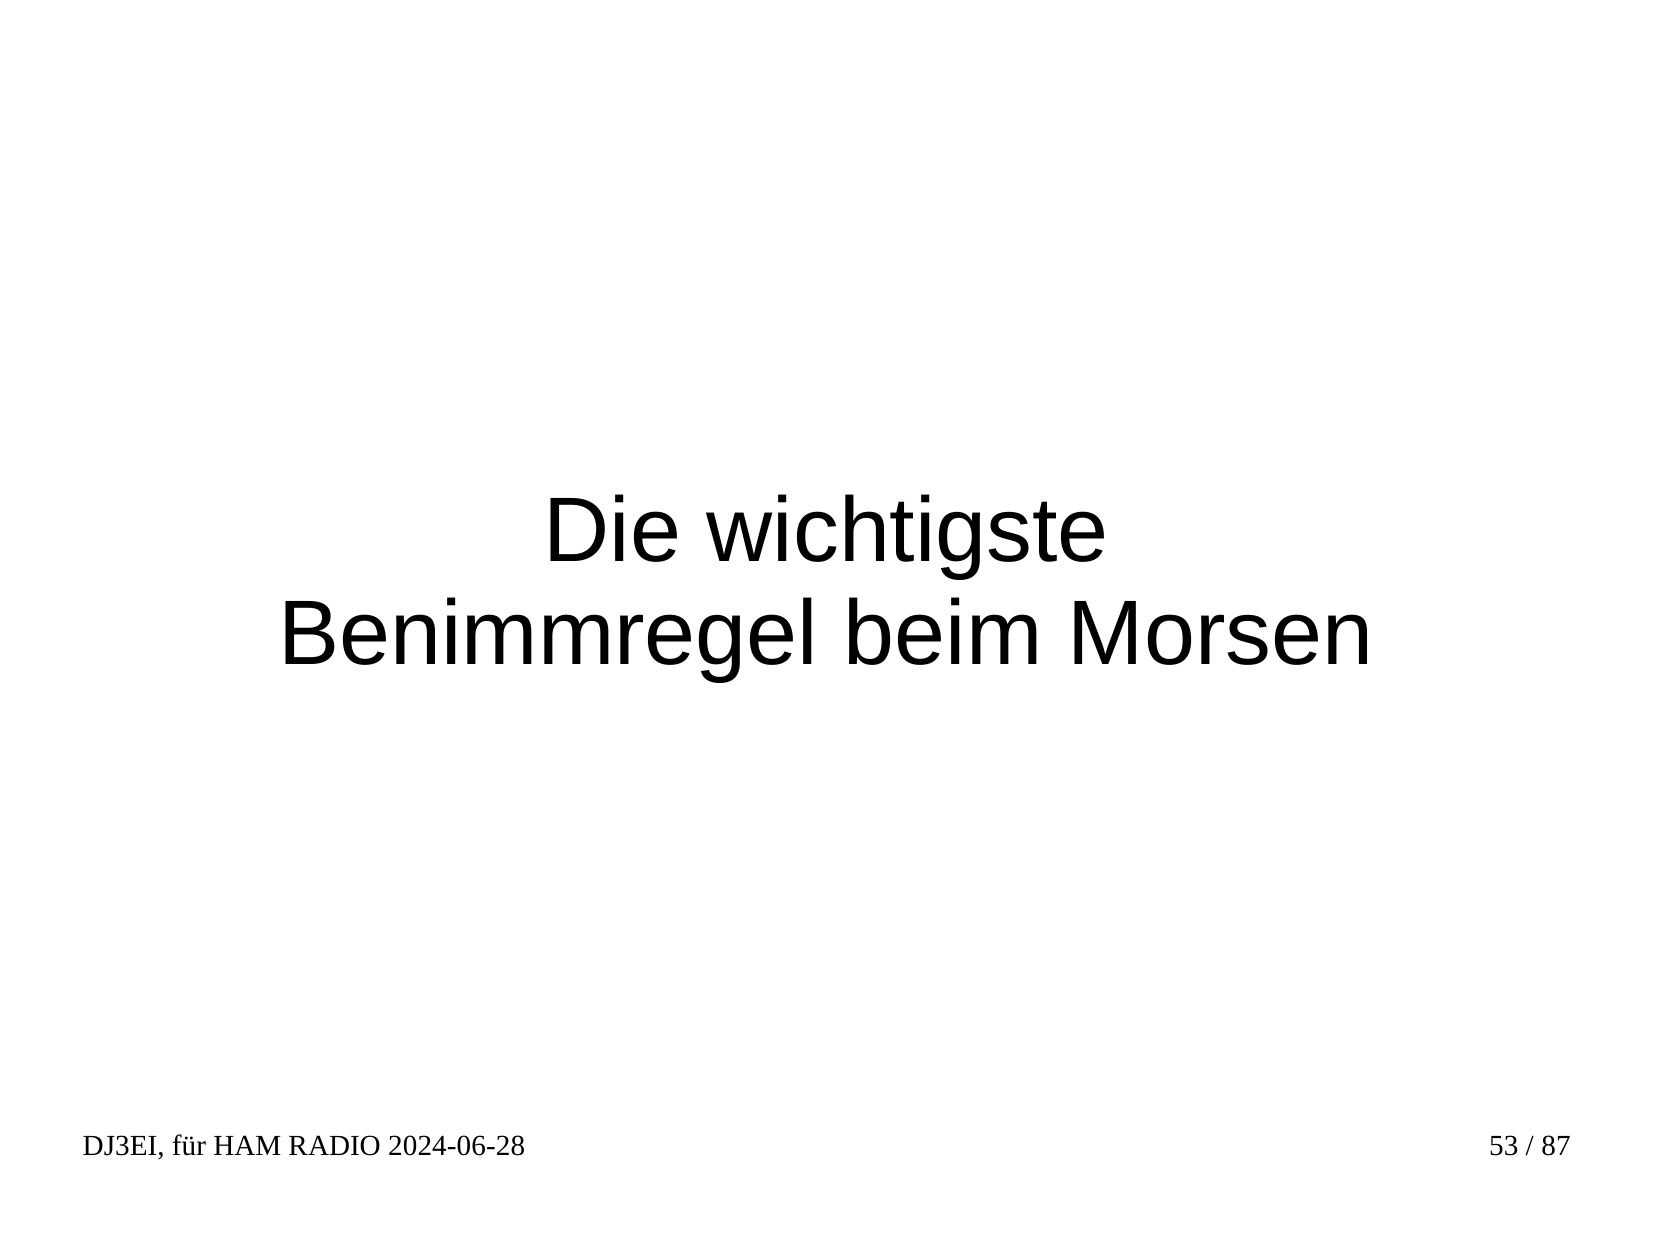

# Die wichtigste Benimmregel beim Morsen
53